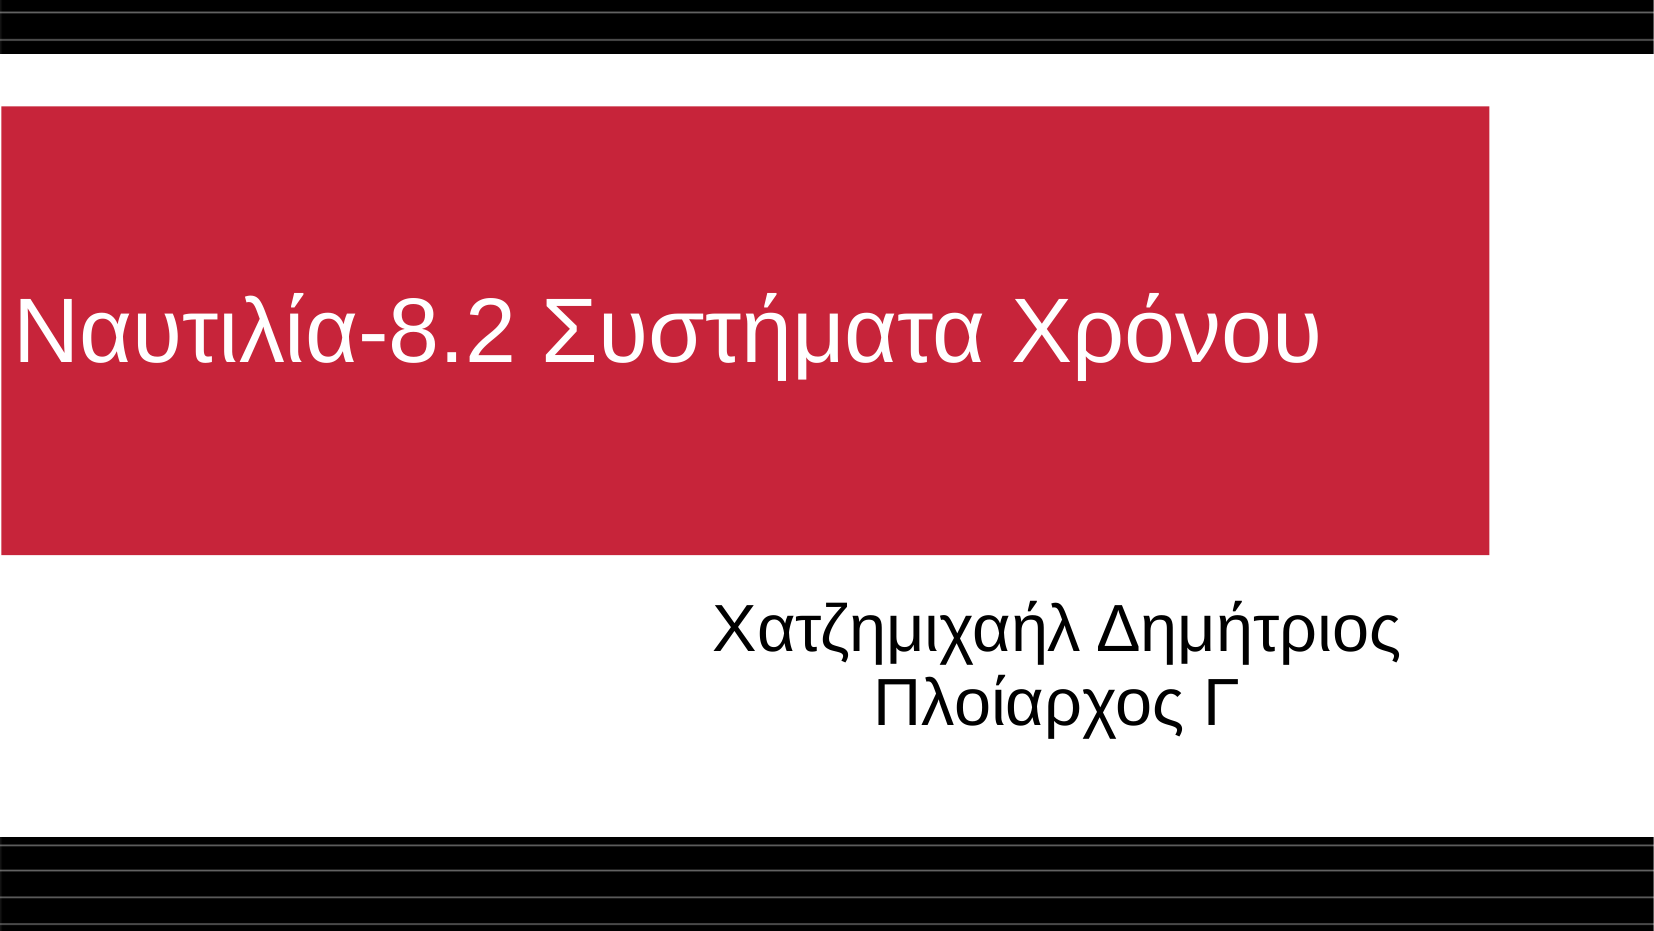

# Ναυτιλία-8.2 Συστήματα Χρόνου
Χατζημιχαήλ Δημήτριος
Πλοίαρχος Γ